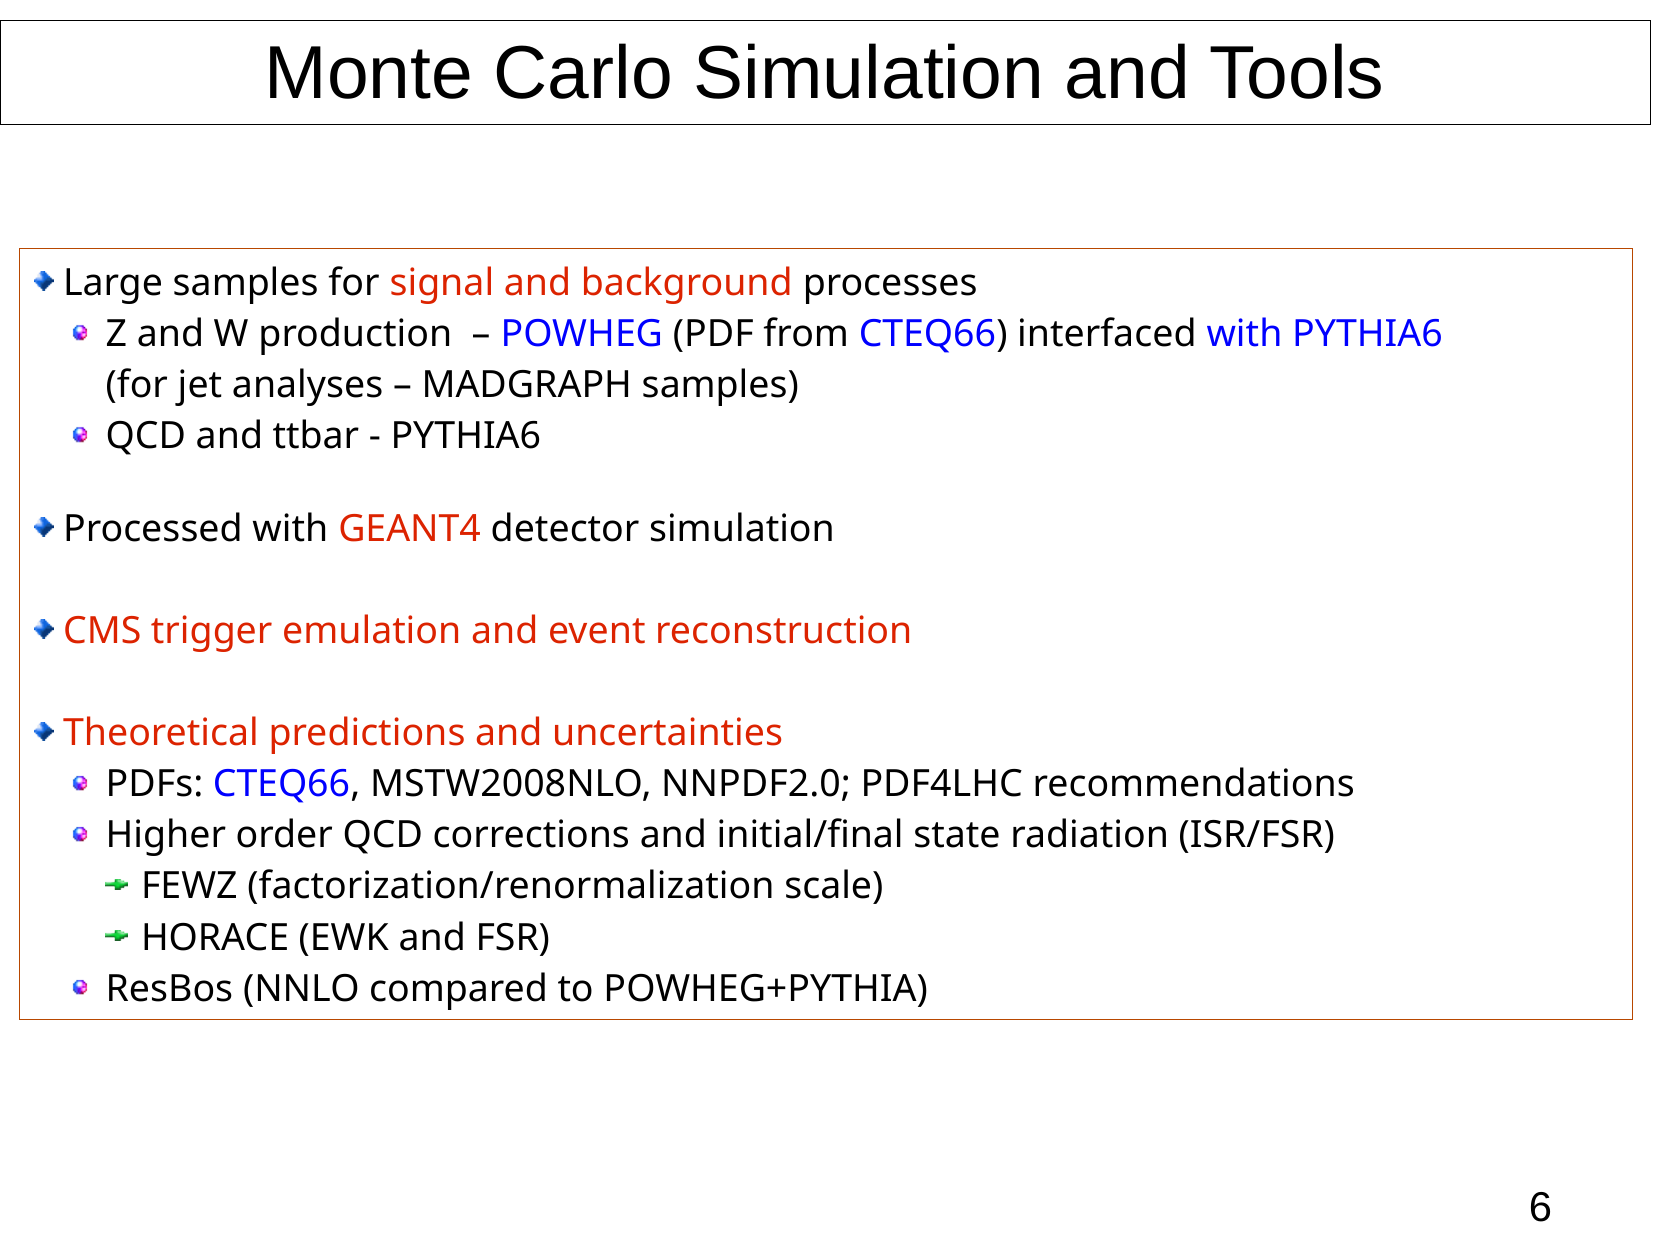

# Monte Carlo Simulation and Tools
 Large samples for signal and background processes
Z and W production – POWHEG (PDF from CTEQ66) interfaced with PYTHIA6
(for jet analyses – MADGRAPH samples)
QCD and ttbar - PYTHIA6
 Processed with GEANT4 detector simulation
 CMS trigger emulation and event reconstruction
 Theoretical predictions and uncertainties
PDFs: CTEQ66, MSTW2008NLO, NNPDF2.0; PDF4LHC recommendations
Higher order QCD corrections and initial/final state radiation (ISR/FSR)
FEWZ (factorization/renormalization scale)
HORACE (EWK and FSR)
ResBos (NNLO compared to POWHEG+PYTHIA)
Samples to be used for ICHEP (probably)
/Mu/Run2010A-Jun14thReReco_v1/RECO
/MinimumBias/Commissioning10-Jun14thReReco_v1/RECO
/Mu/Run2010A-PromptReco-vx/RECO (v =2,4; "2" and "4" are CMSSW_3_6_1_X )
Requiring two global muons
with the Pt >20 GeV, |eta| < 2.1 and isolation cut (trkIso<3.0), and
60<M<120 GeV. HLT_Mu9 is also applied.
From tag and probe :
iso efficiency: 0.9875 +/- 0.0006
eff StandAlone (after Isocut) : 0.9869+/-0.0007
eff Tracker (after Isocut) : 0.9992+/-0.0002
the combined efficiency (from both muons) : eff = (eff_sta * eff_trk * eff_iso)^2
Samples to be used for ICHEP (probably)
/Mu/Run2010A-Jun14thReReco_v1/RECO
/MinimumBias/Commissioning10-Jun14thReReco_v1/RECO
/Mu/Run2010A-PromptReco-vx/RECO (v =2,4; "2" and "4" are CMSSW_3_6_1_X )
Requiring two global muons
with the Pt >20 GeV, |eta| < 2.1 and isolation cut (trkIso<3.0), and
60<M<120 GeV. HLT_Mu9 is also applied.
From tag and probe :
iso efficiency: 0.9875 +/- 0.0006
eff StandAlone (after Isocut) : 0.9869+/-0.0007
eff Tracker (after Isocut) : 0.9992+/-0.0002
the combined efficiency (from both muons) : eff = (eff_sta * eff_trk * eff_iso)^2